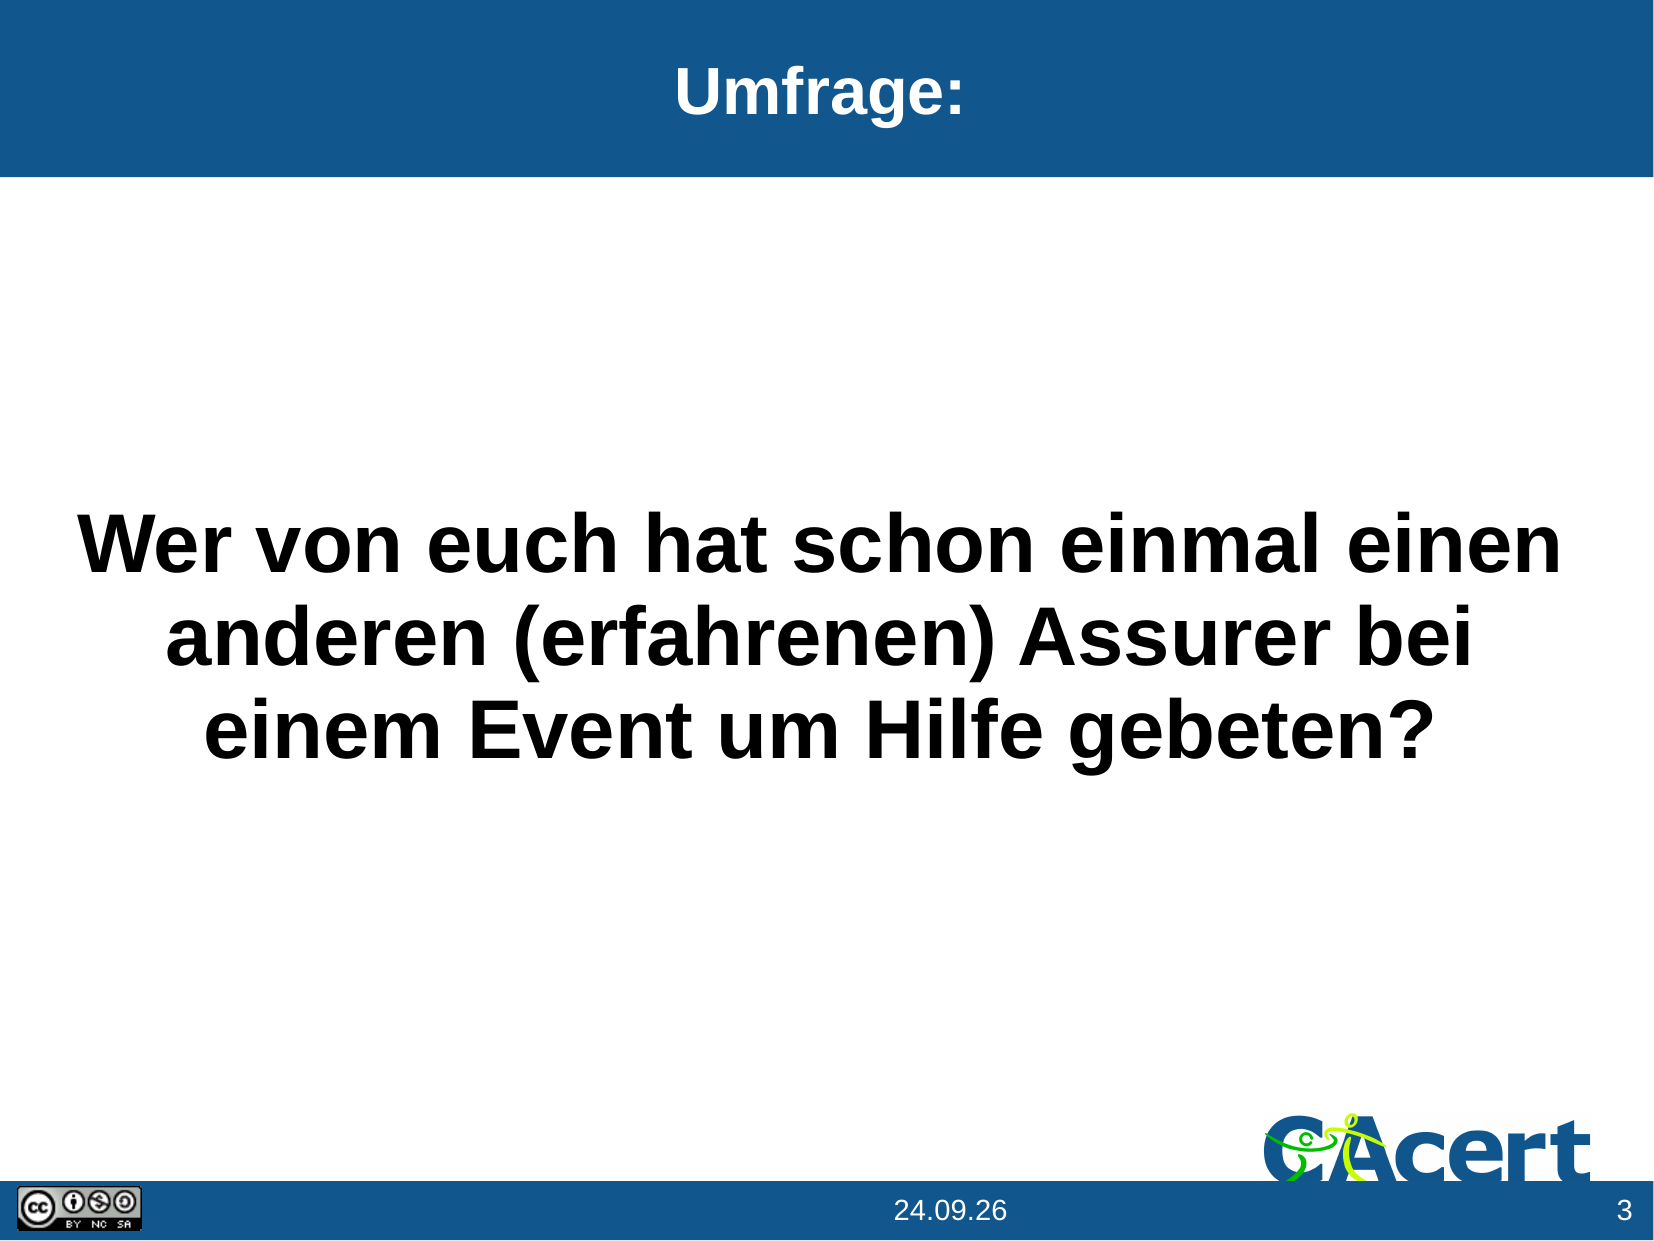

# Umfrage:
Wer von euch hat schon einmal einen anderen (erfahrenen) Assurer bei einem Event um Hilfe gebeten?